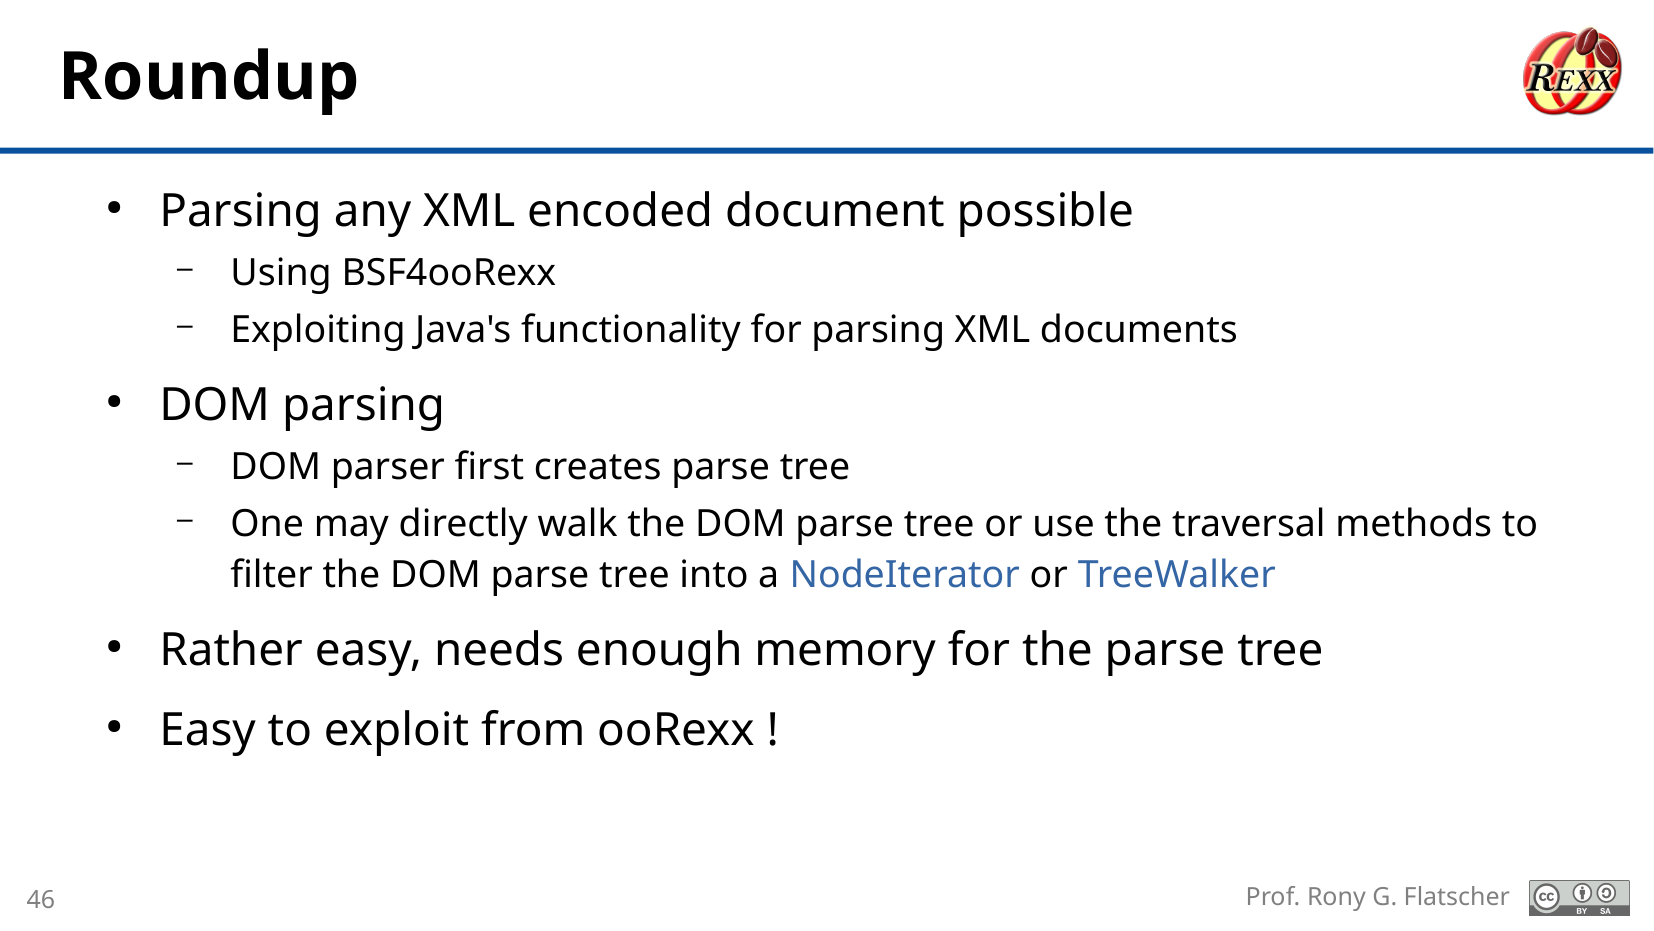

# Roundup
Parsing any XML encoded document possible
Using BSF4ooRexx
Exploiting Java's functionality for parsing XML documents
DOM parsing
DOM parser first creates parse tree
One may directly walk the DOM parse tree or use the traversal methods to filter the DOM parse tree into a NodeIterator or TreeWalker
Rather easy, needs enough memory for the parse tree
Easy to exploit from ooRexx !